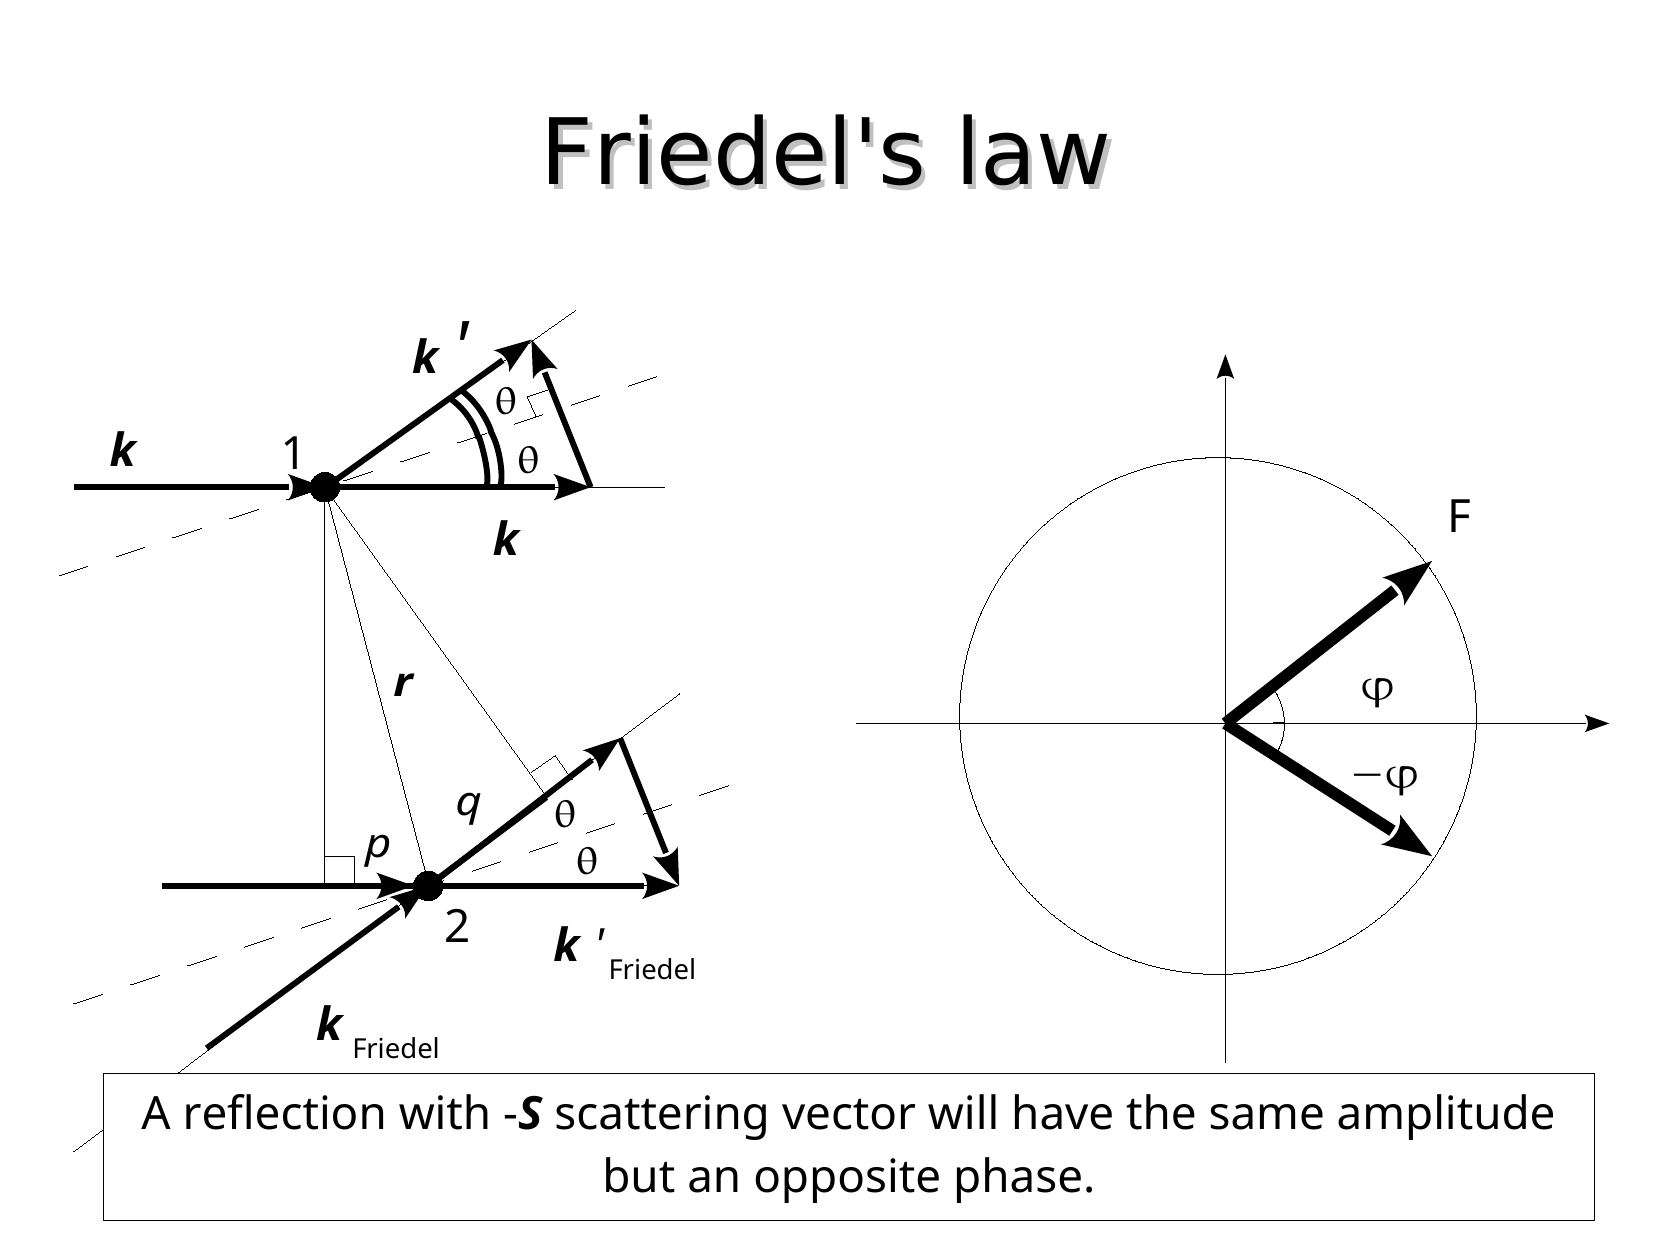

# Friedel's law
1
F
2
A reflection with -S scattering vector will have the same amplitude but an opposite phase.